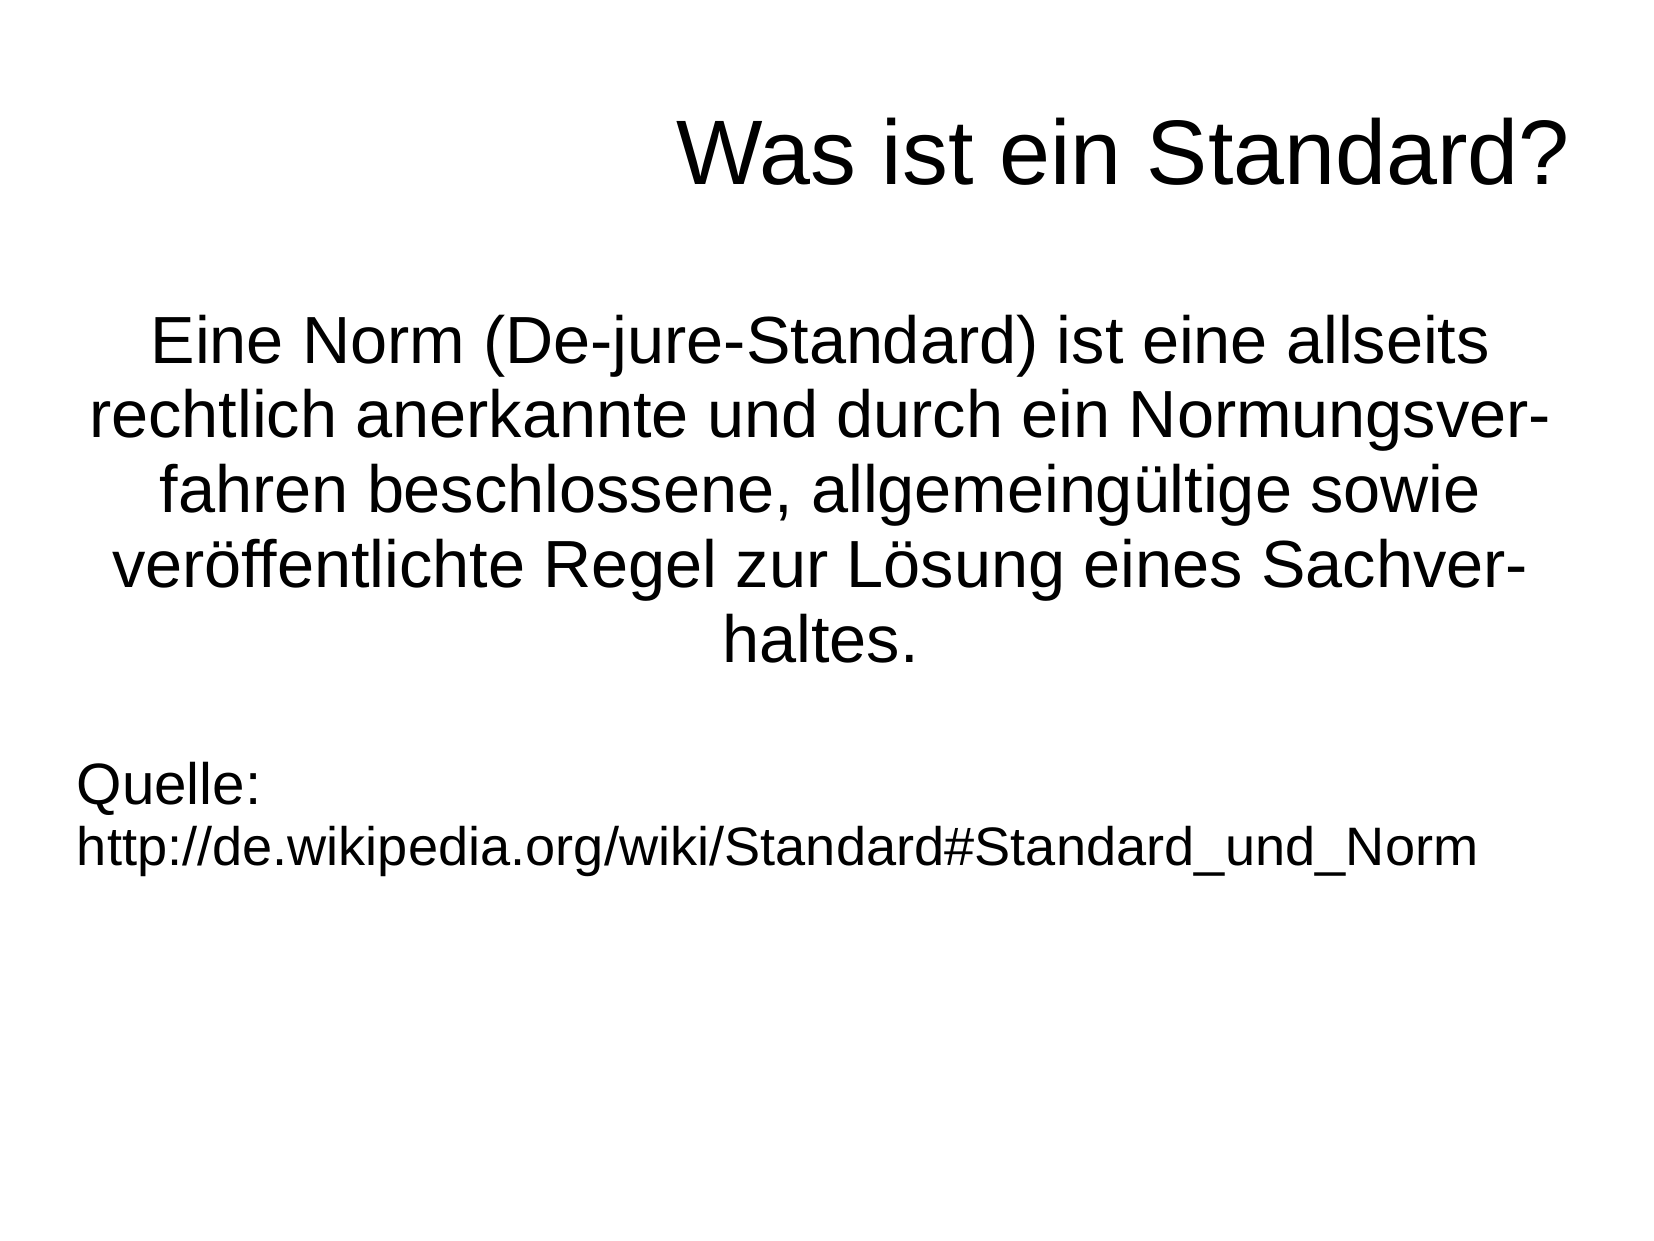

# Was ist ein Standard?
Eine Norm (De-jure-Standard) ist eine allseits rechtlich anerkannte und durch ein Normungsver-fahren beschlossene, allgemeingültige sowie veröffentlichte Regel zur Lösung eines Sachver-haltes.
Quelle:
http://de.wikipedia.org/wiki/Standard#Standard_und_Norm